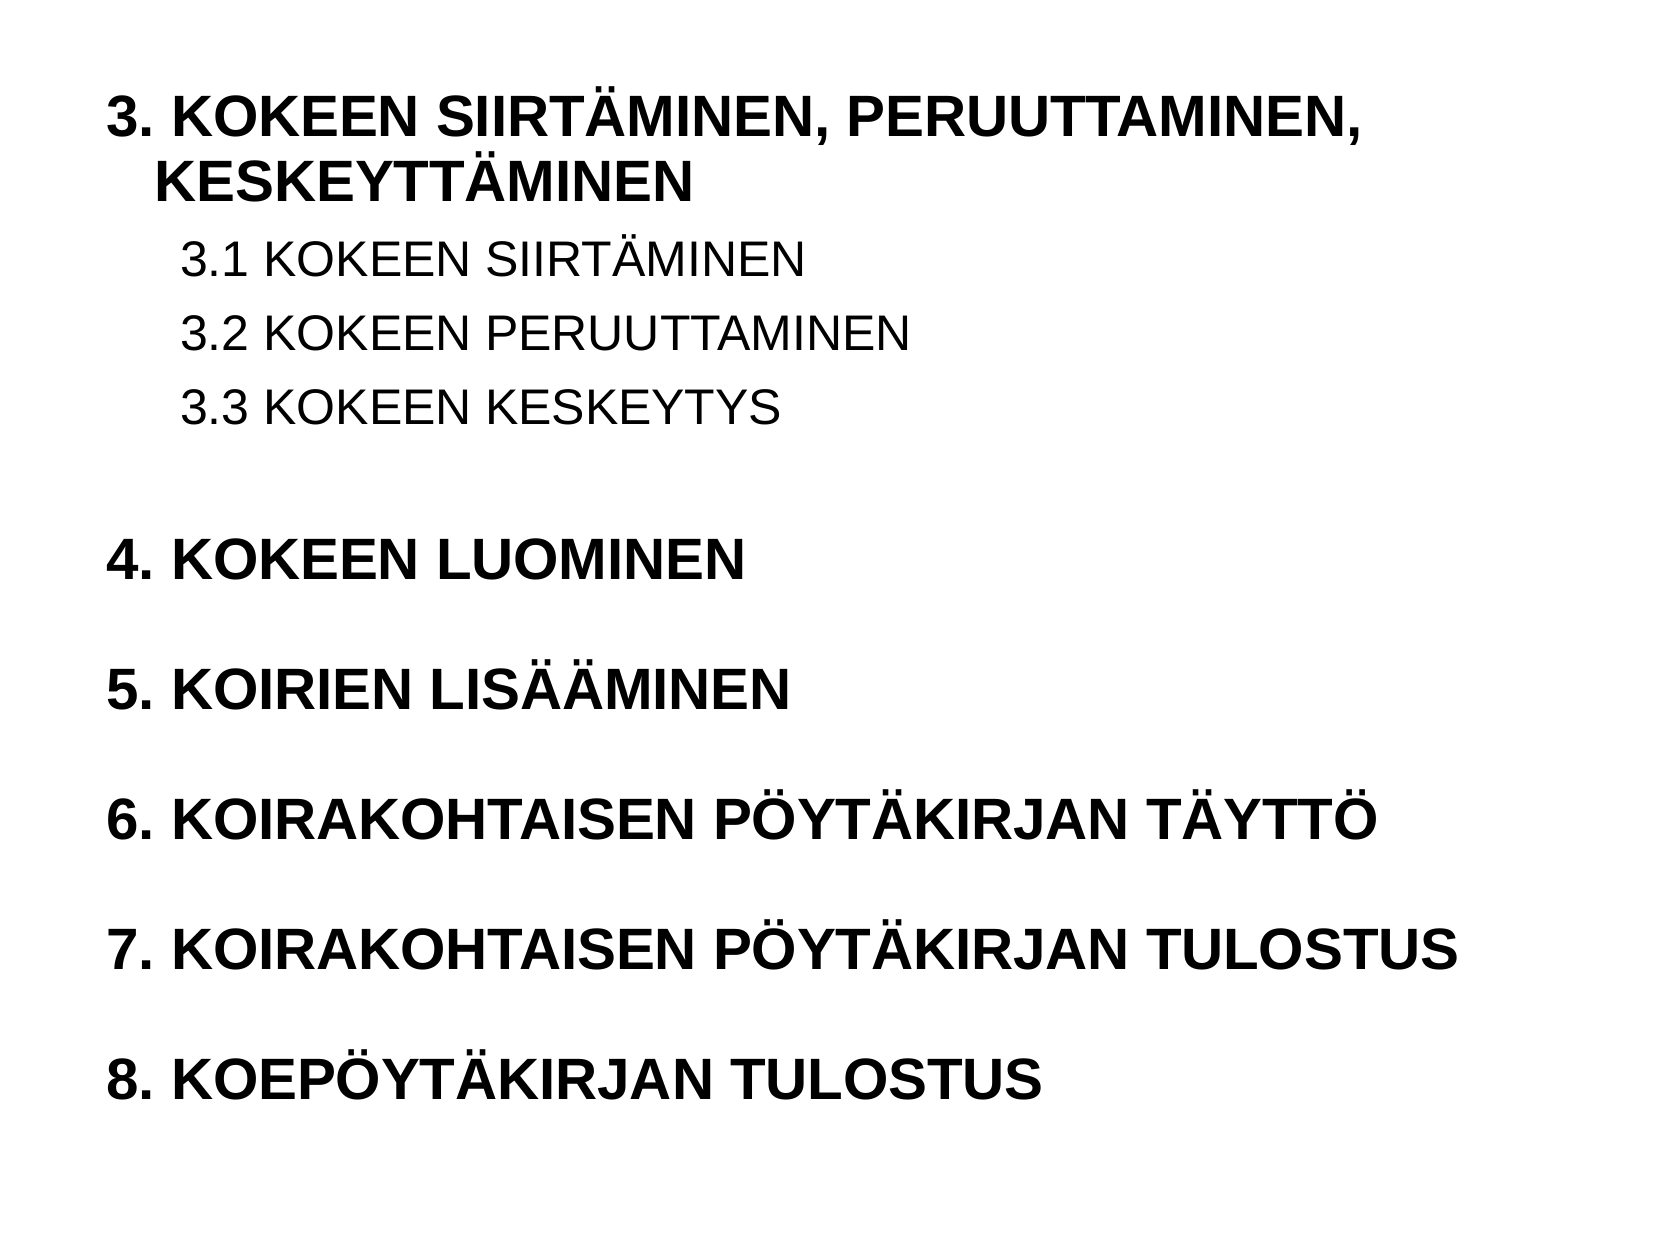

# 3. KOKEEN SIIRTÄMINEN, PERUUTTAMINEN, 		 KESKEYTTÄMINEN
	3.1 KOKEEN SIIRTÄMINEN
	3.2 KOKEEN PERUUTTAMINEN
	3.3 KOKEEN KESKEYTYS
4. KOKEEN LUOMINEN
5. KOIRIEN LISÄÄMINEN
6. KOIRAKOHTAISEN PÖYTÄKIRJAN TÄYTTÖ
7. KOIRAKOHTAISEN PÖYTÄKIRJAN TULOSTUS
8. KOEPÖYTÄKIRJAN TULOSTUS